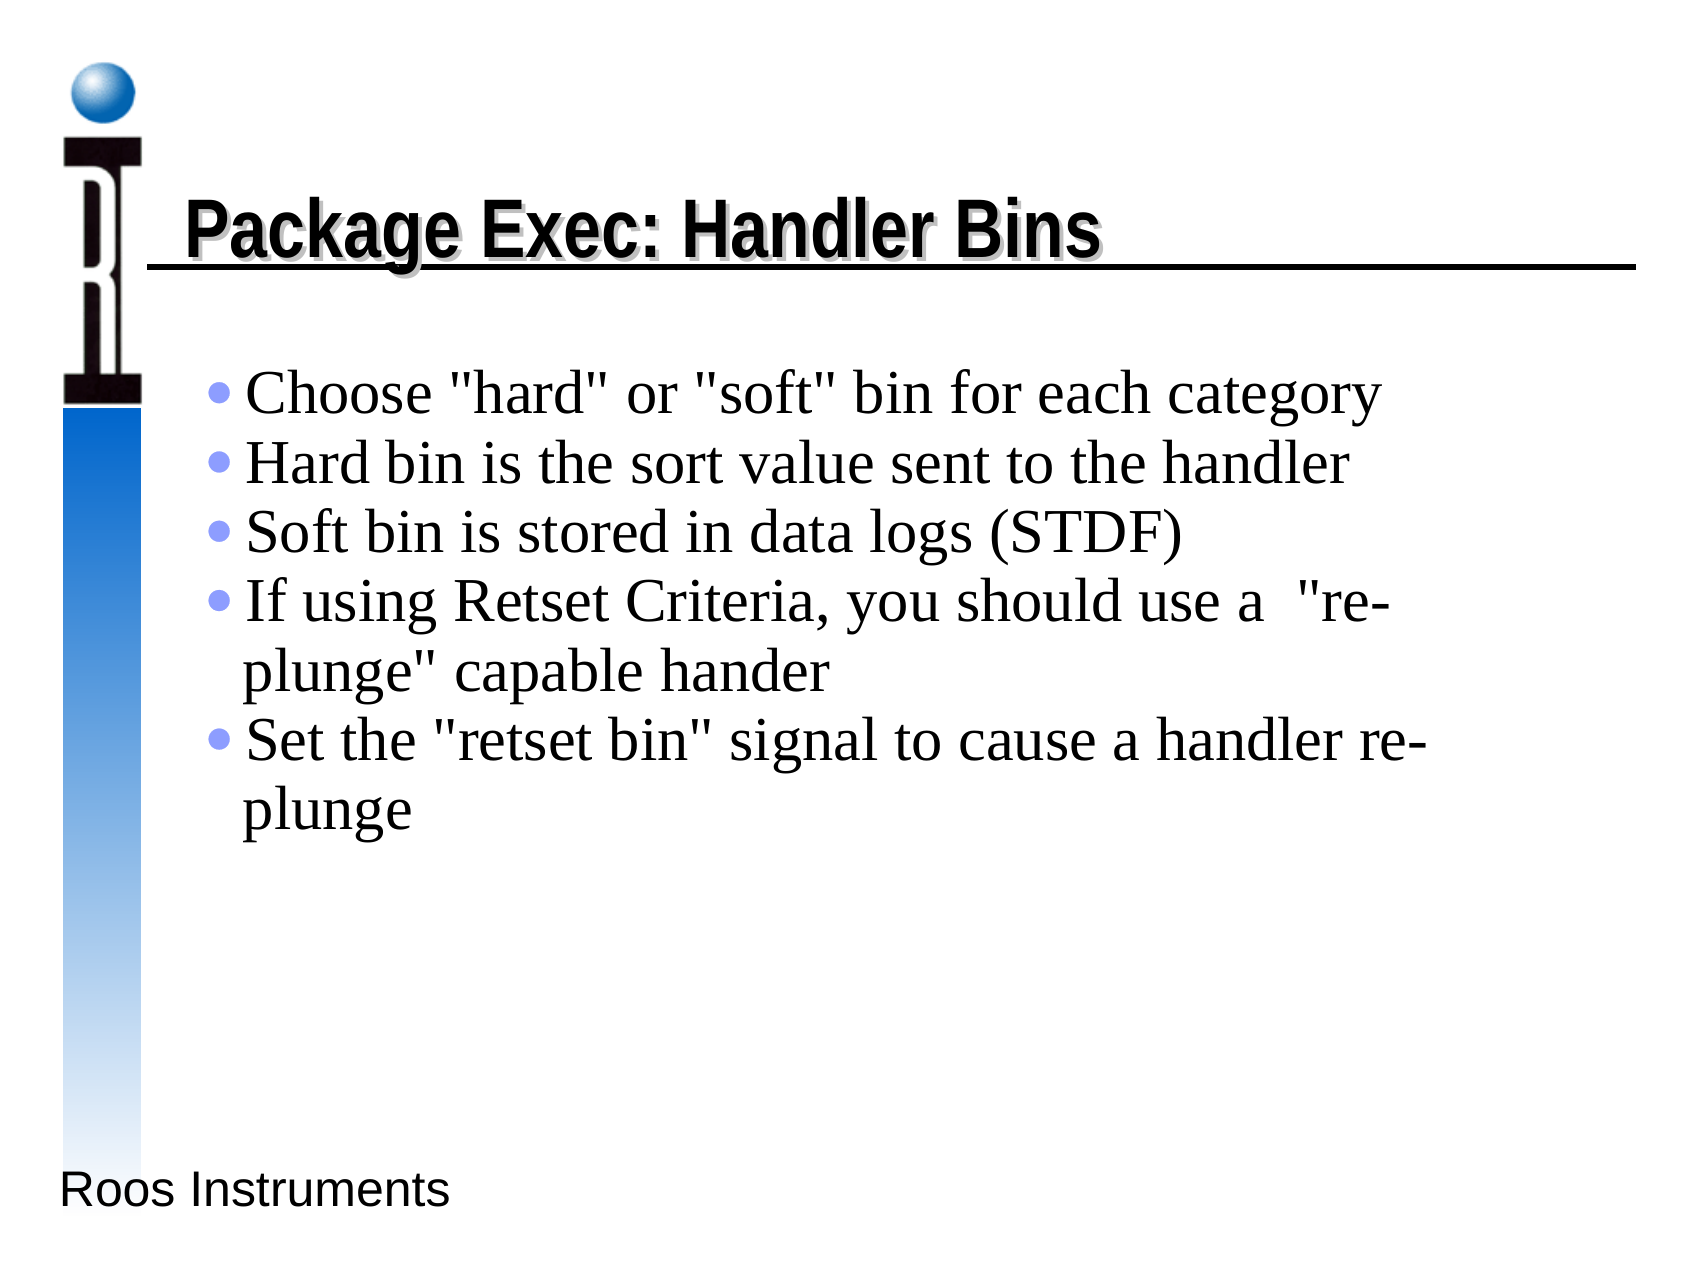

Package Exec: Handler Bins
Choose "hard" or "soft" bin for each category
Hard bin is the sort value sent to the handler
Soft bin is stored in data logs (STDF)
If using Retset Criteria, you should use a "re-plunge" capable hander
Set the "retset bin" signal to cause a handler re-plunge